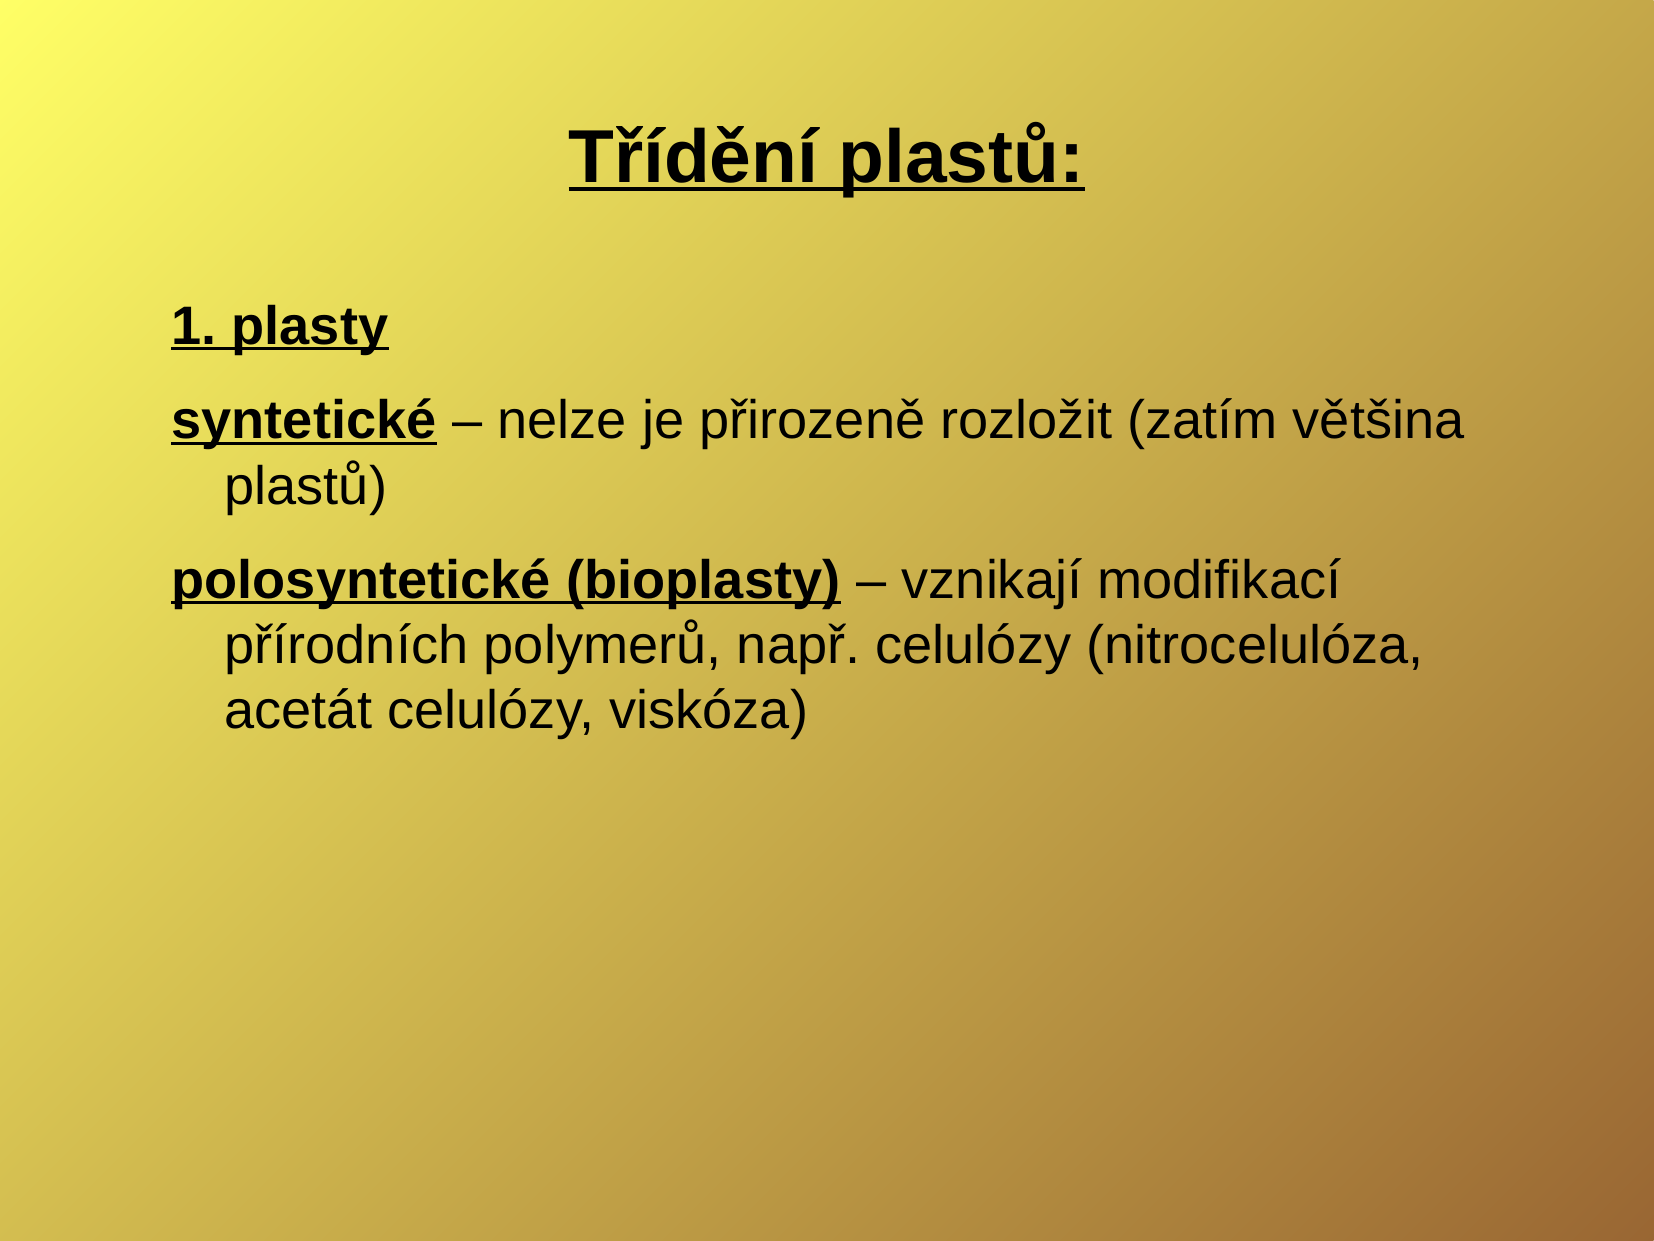

# Třídění plastů:
1. plasty
syntetické – nelze je přirozeně rozložit (zatím většina plastů)
polosyntetické (bioplasty) – vznikají modifikací přírodních polymerů, např. celulózy (nitrocelulóza, acetát celulózy, viskóza)